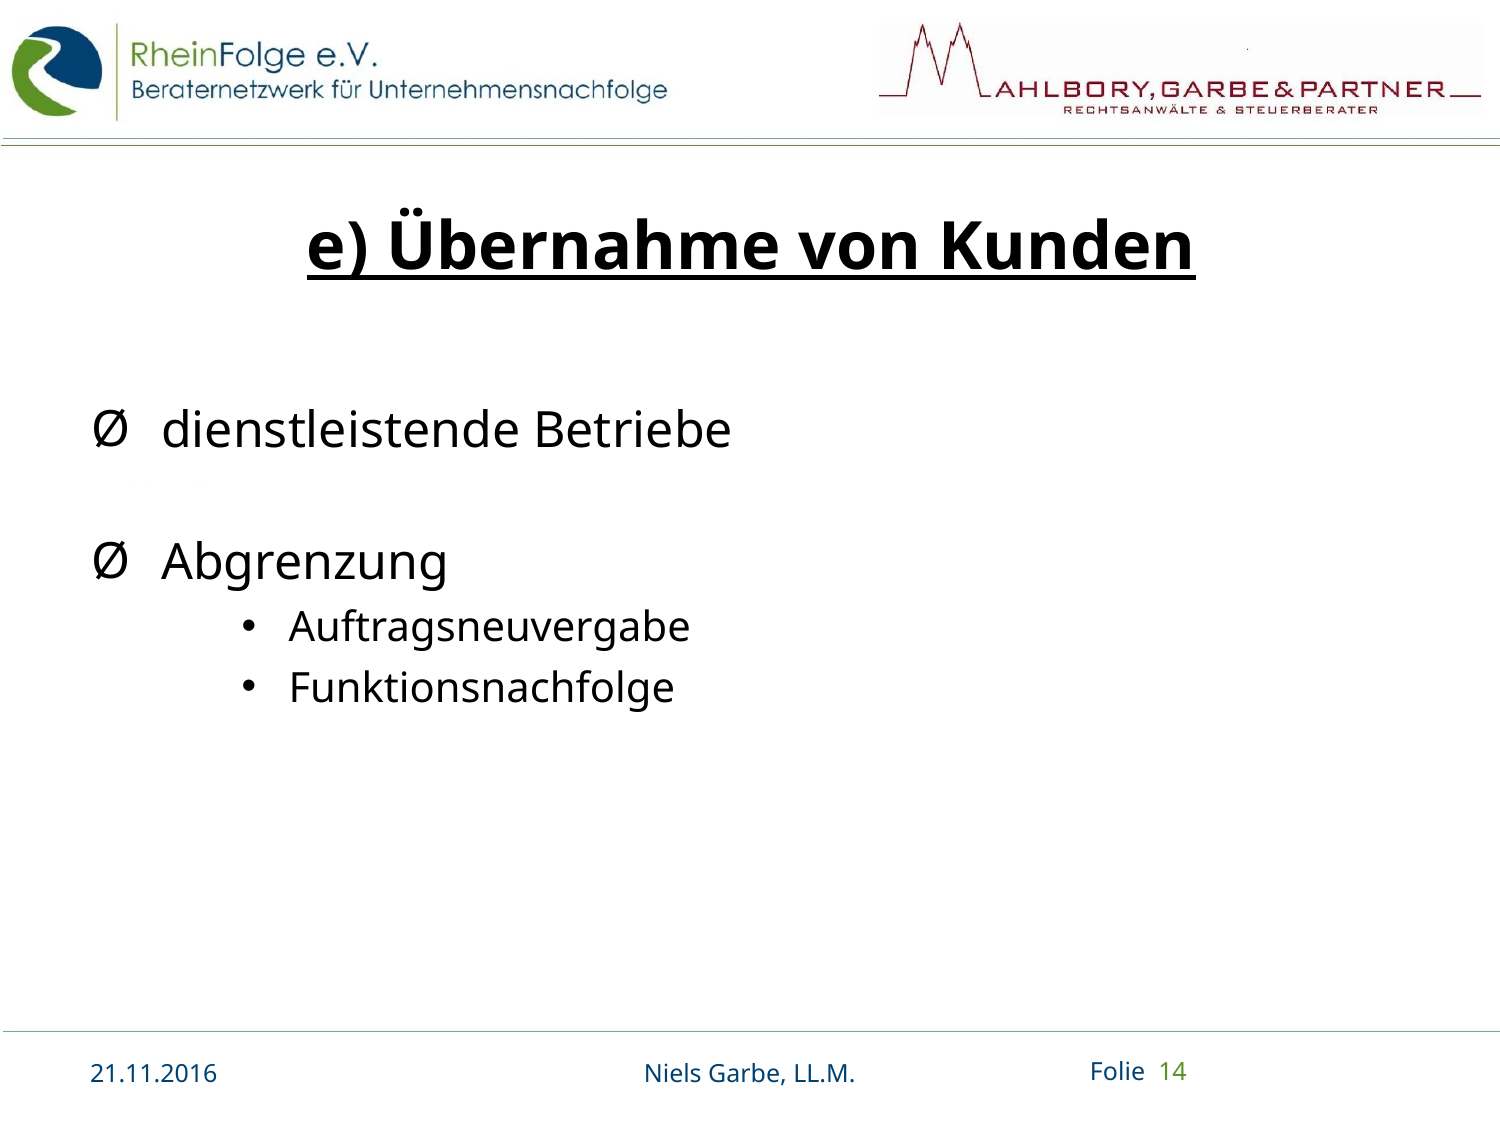

# e) Übernahme von Kunden
 dienstleistende Betriebe
 Abgrenzung
Auftragsneuvergabe
Funktionsnachfolge
21.11.2016
Niels Garbe, LL.M.
Folie